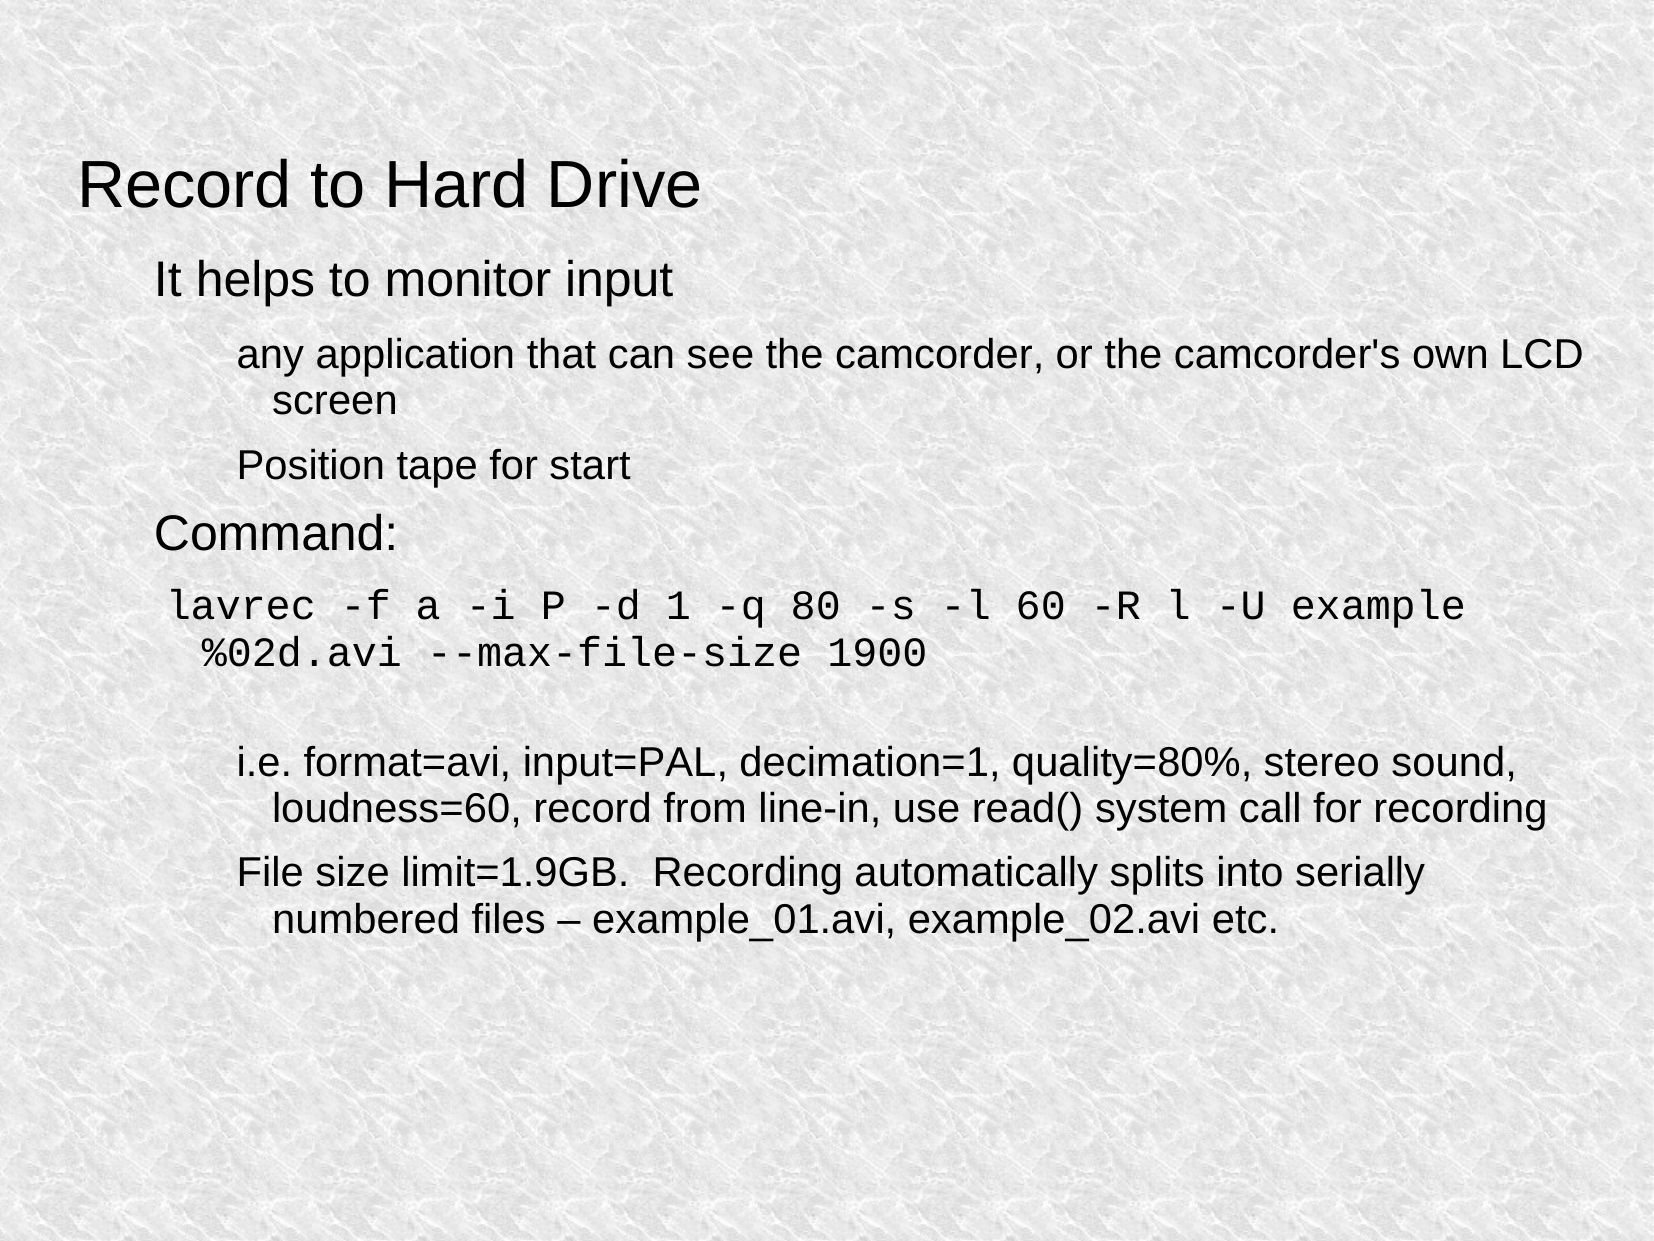

# Record to Hard Drive
It helps to monitor input
any application that can see the camcorder, or the camcorder's own LCD screen
Position tape for start
Command:
lavrec -f a -i P -d 1 -q 80 -s -l 60 -R l -U example%02d.avi --max-file-size 1900
i.e. format=avi, input=PAL, decimation=1, quality=80%, stereo sound, loudness=60, record from line-in, use read() system call for recording
File size limit=1.9GB. Recording automatically splits into serially numbered files – example_01.avi, example_02.avi etc.